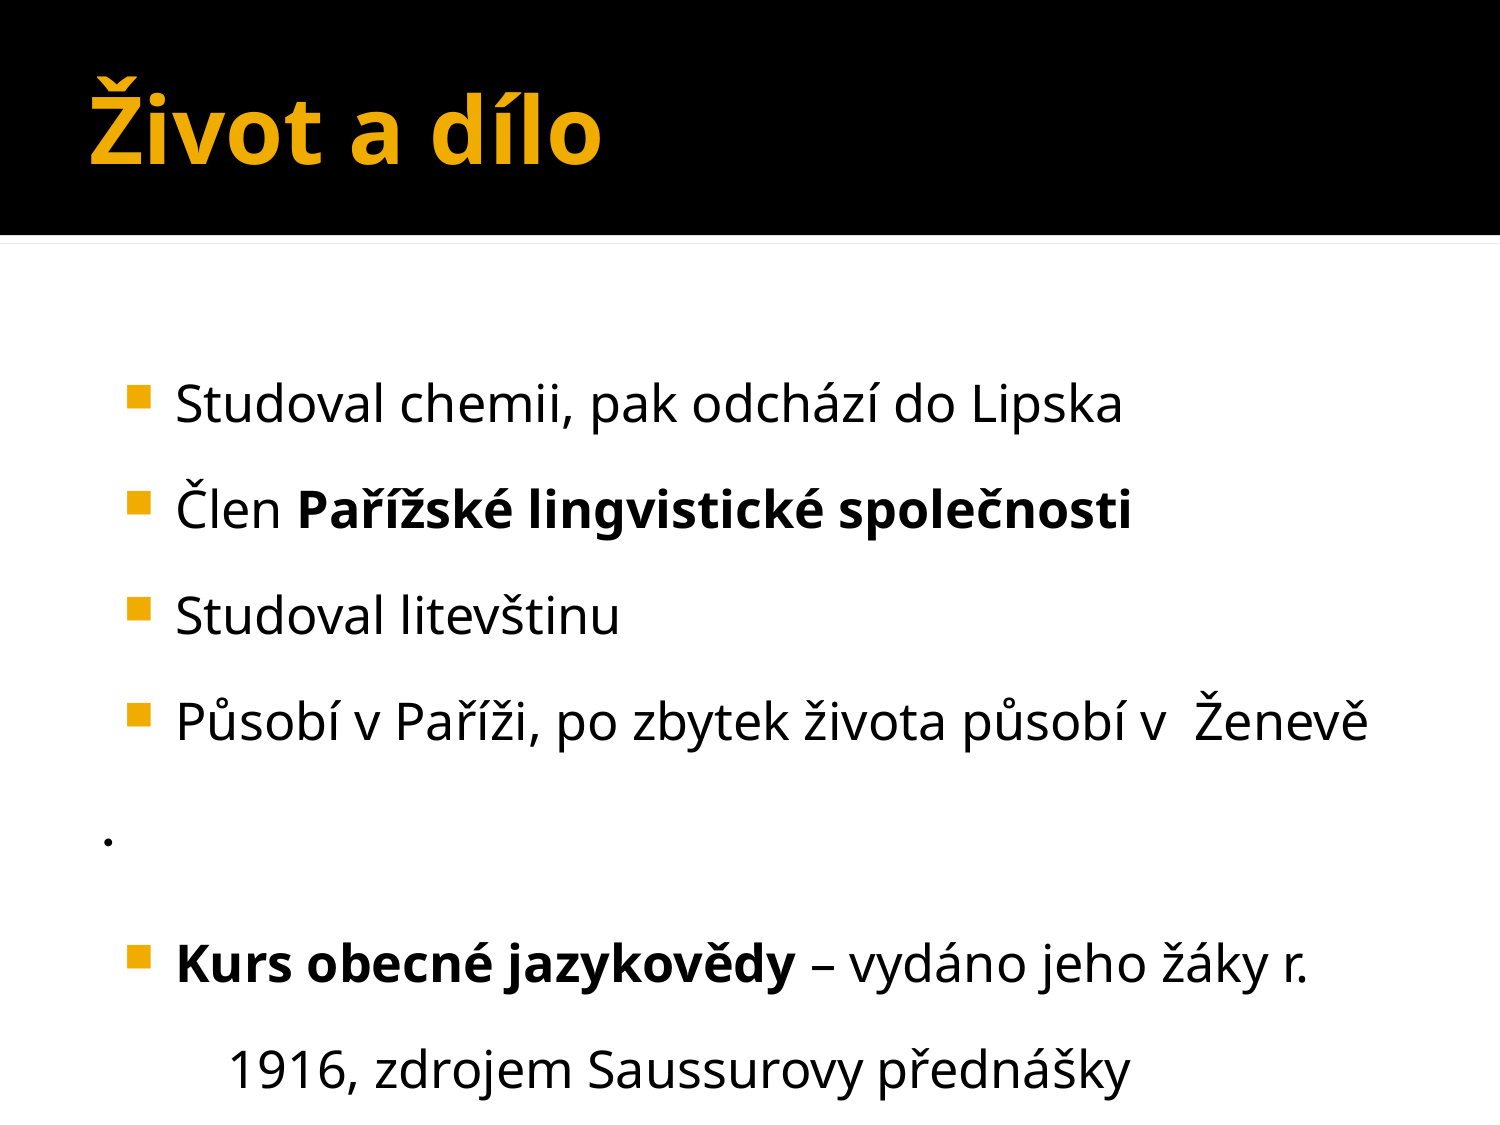

# Život a dílo
Studoval chemii, pak odchází do Lipska
Člen Pařížské lingvistické společnosti
Studoval litevštinu
Působí v Paříži, po zbytek života působí v Ženevě
Kurs obecné jazykovědy – vydáno jeho žáky r. 1916, zdrojem Saussurovy přednášky